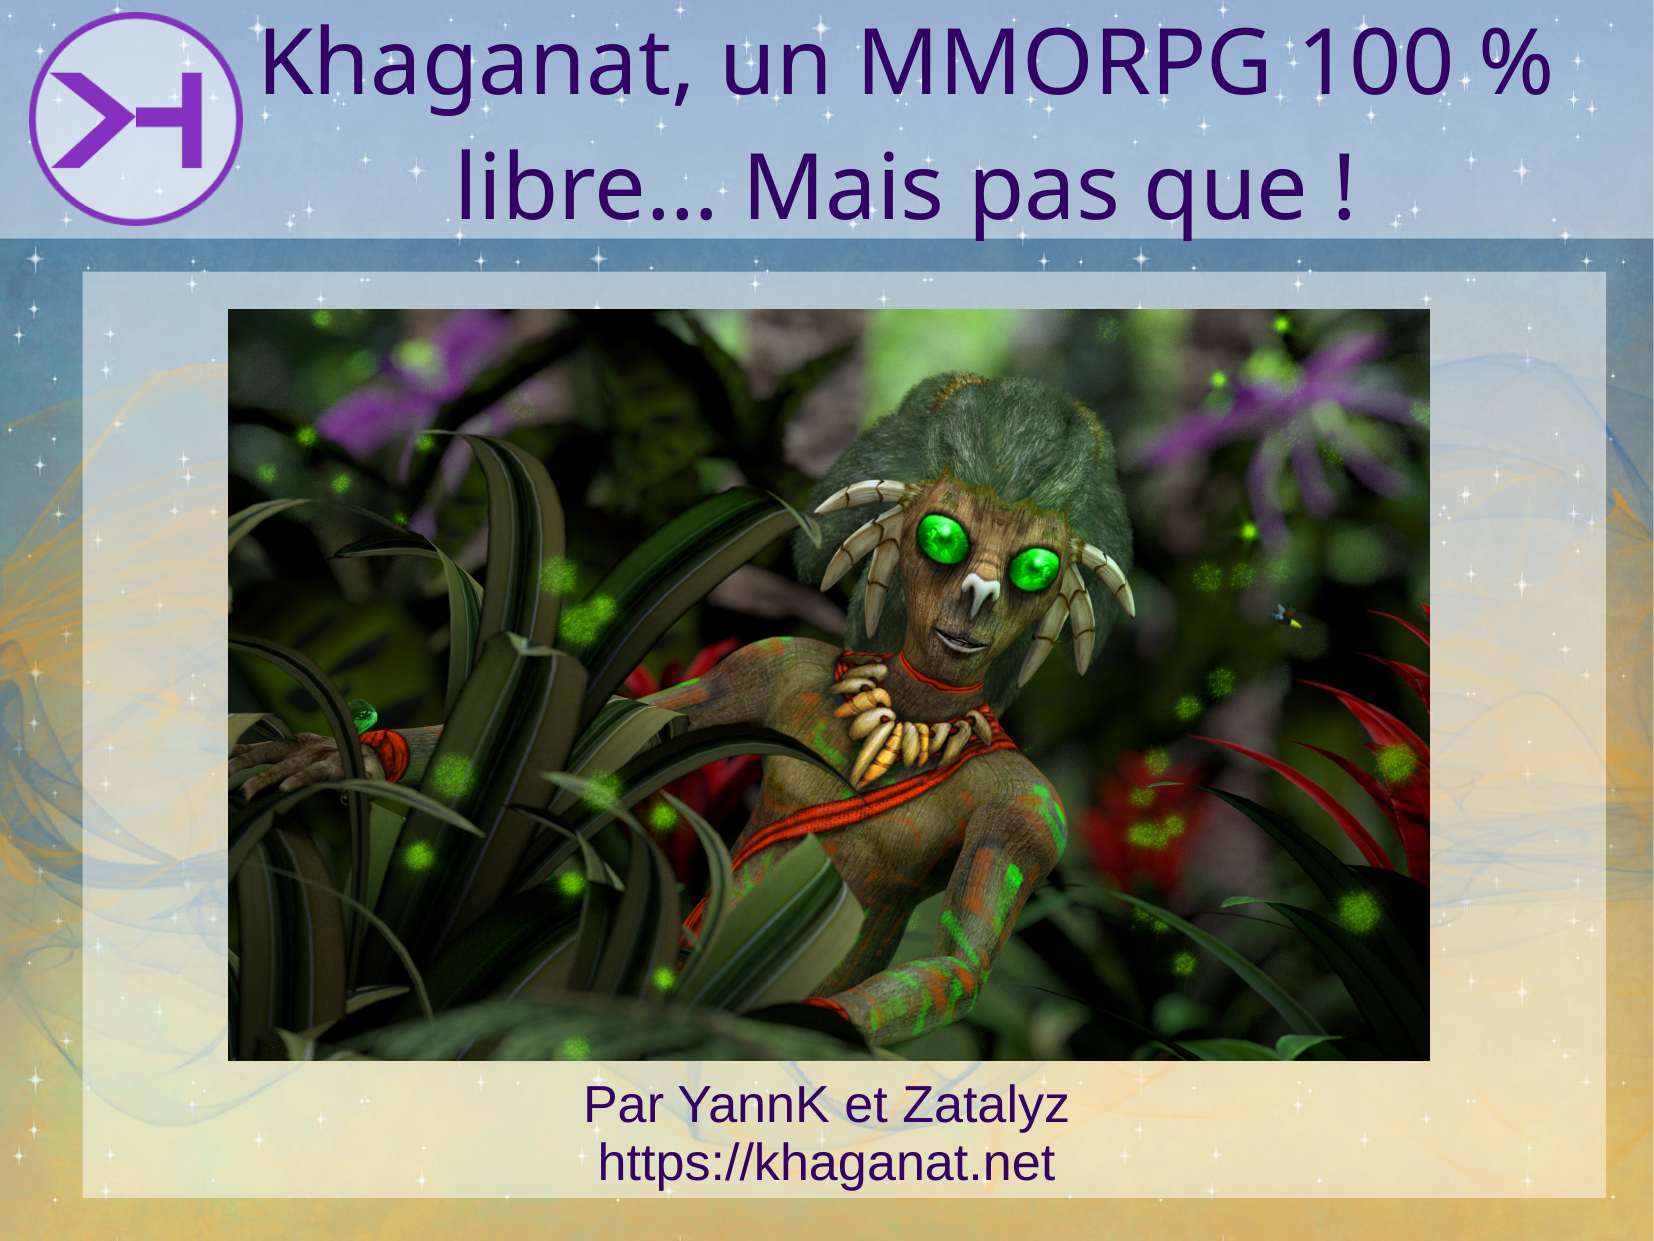

# Khaganat, un MMORPG 100 % libre… Mais pas que !
Par YannK et Zatalyz
https://khaganat.net